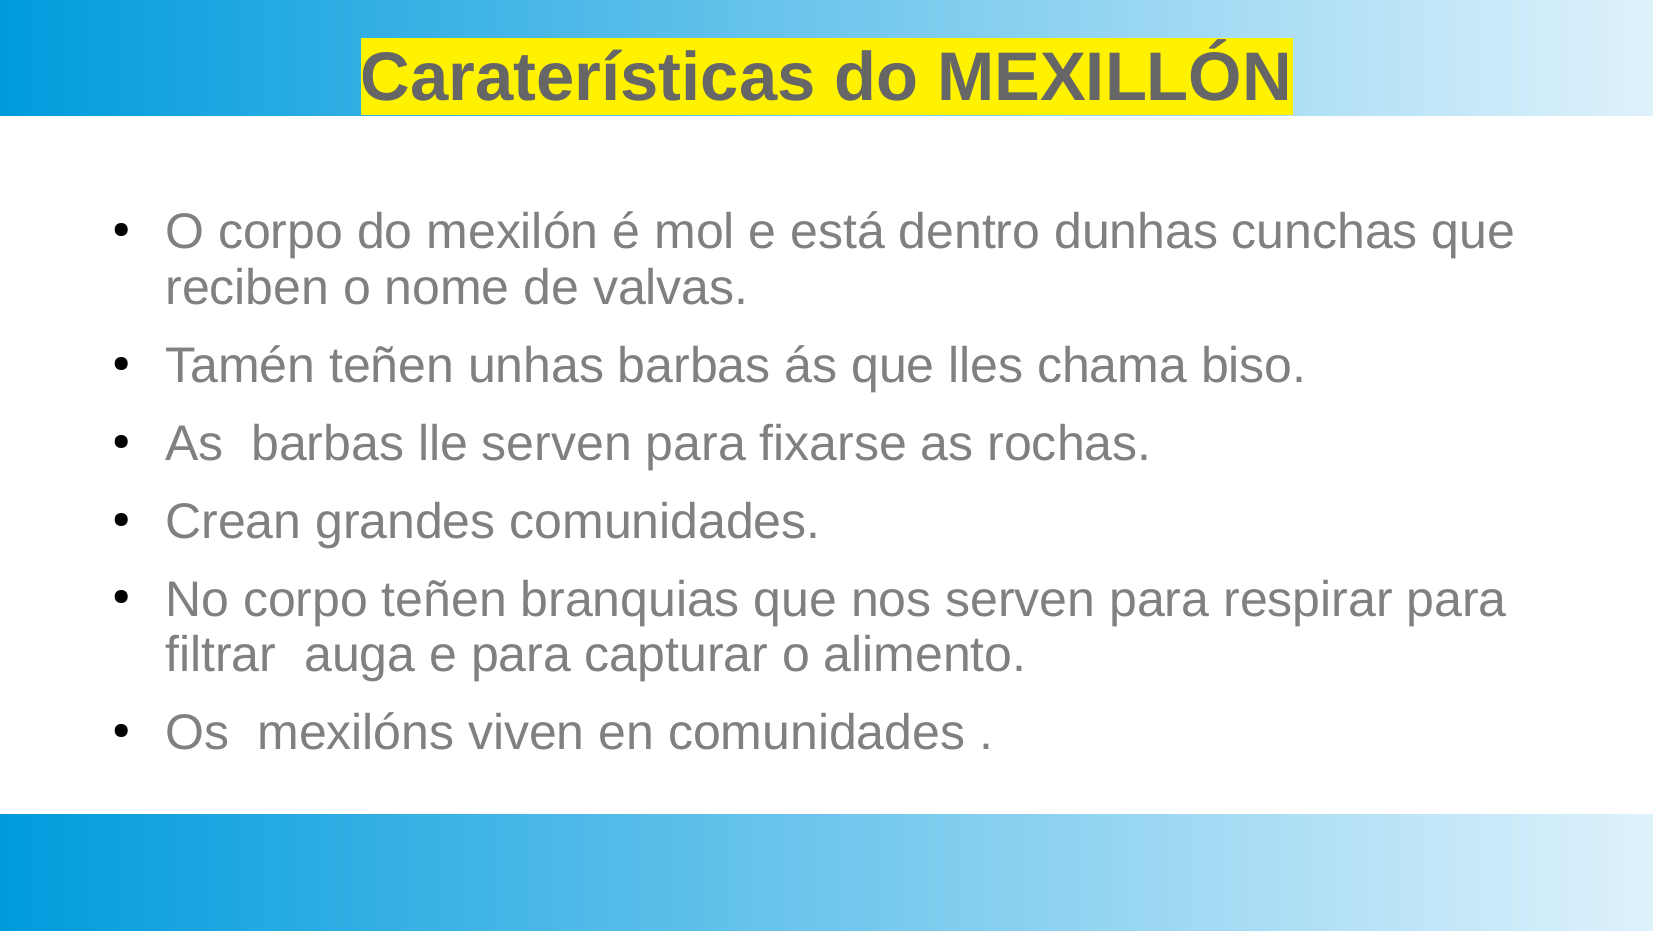

# Caraterísticas do MEXILLÓN
O corpo do mexilón é mol e está dentro dunhas cunchas que reciben o nome de valvas.
Tamén teñen unhas barbas ás que lles chama biso.
As barbas lle serven para fixarse as rochas.
Crean grandes comunidades.
No corpo teñen branquias que nos serven para respirar para filtrar auga e para capturar o alimento.
Os mexilóns viven en comunidades .